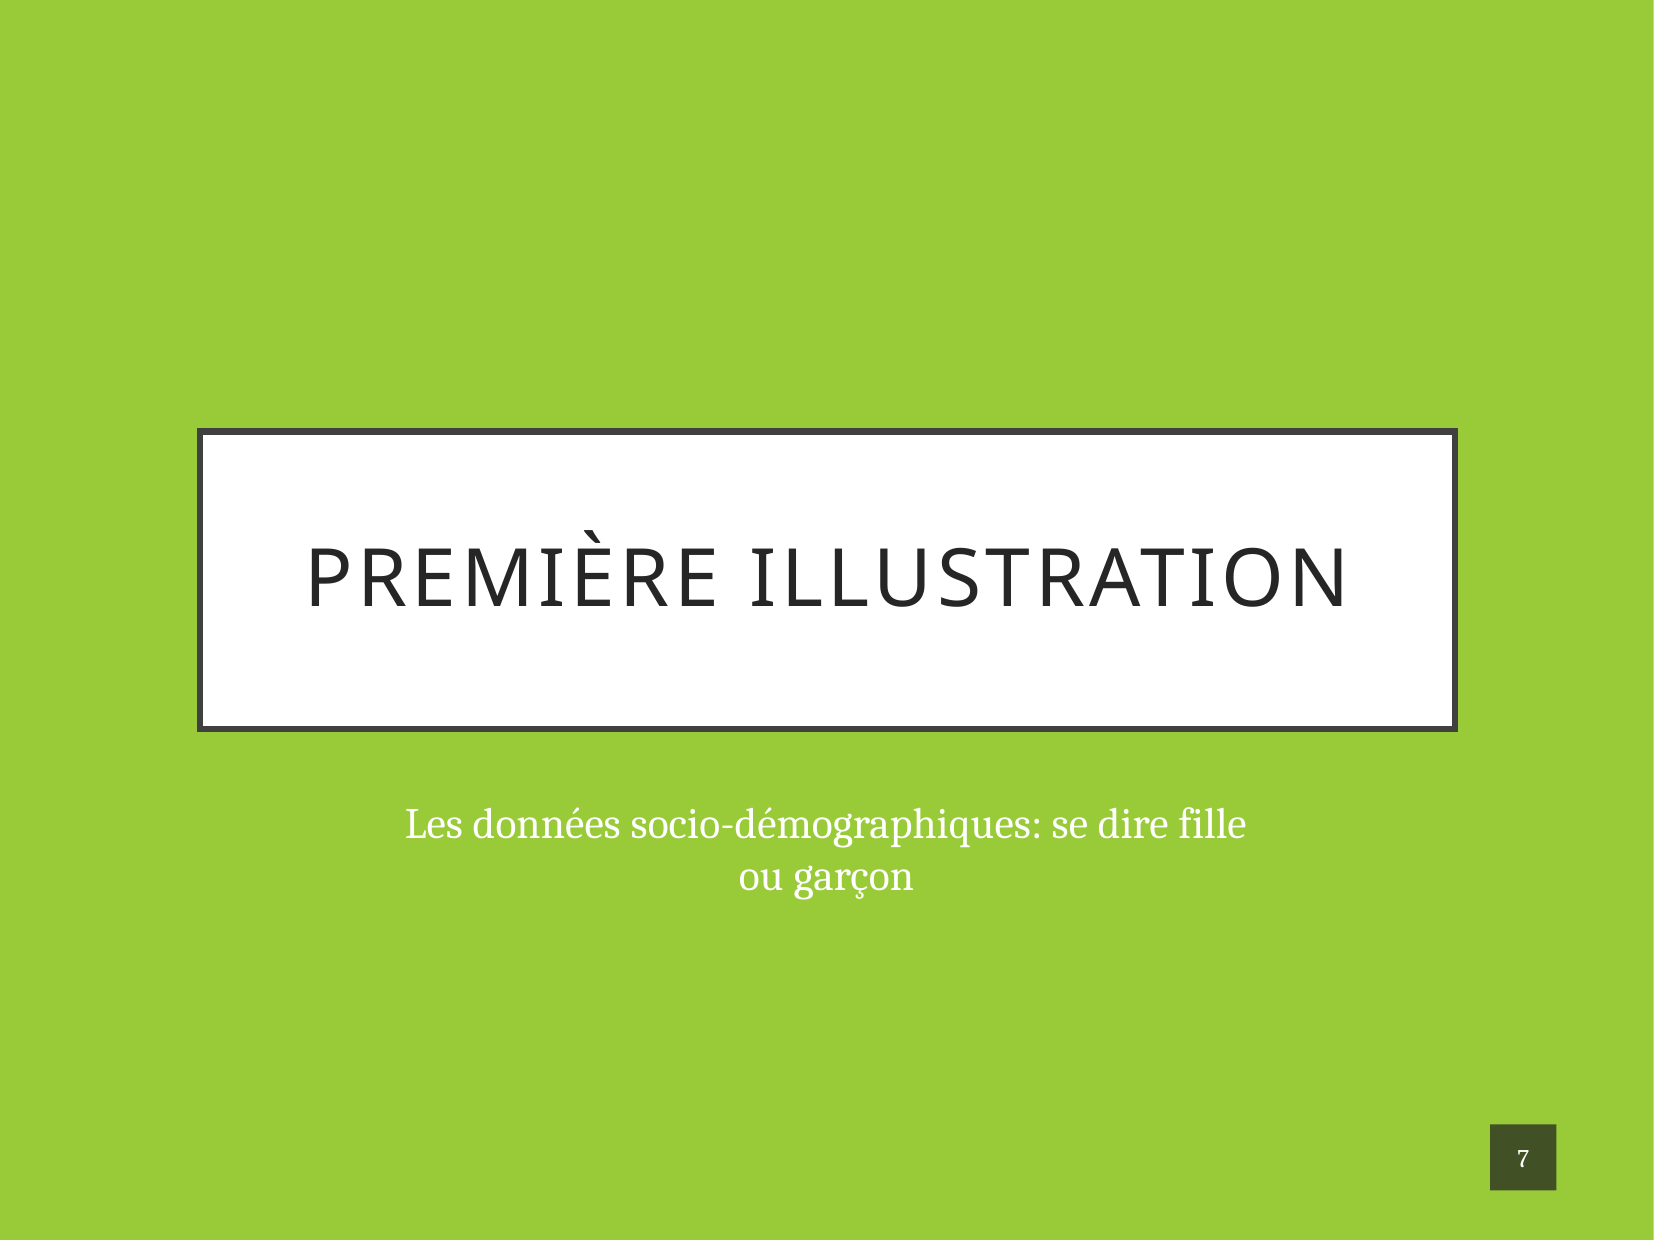

# Première illustration
Les données socio-démographiques: se dire fille ou garçon